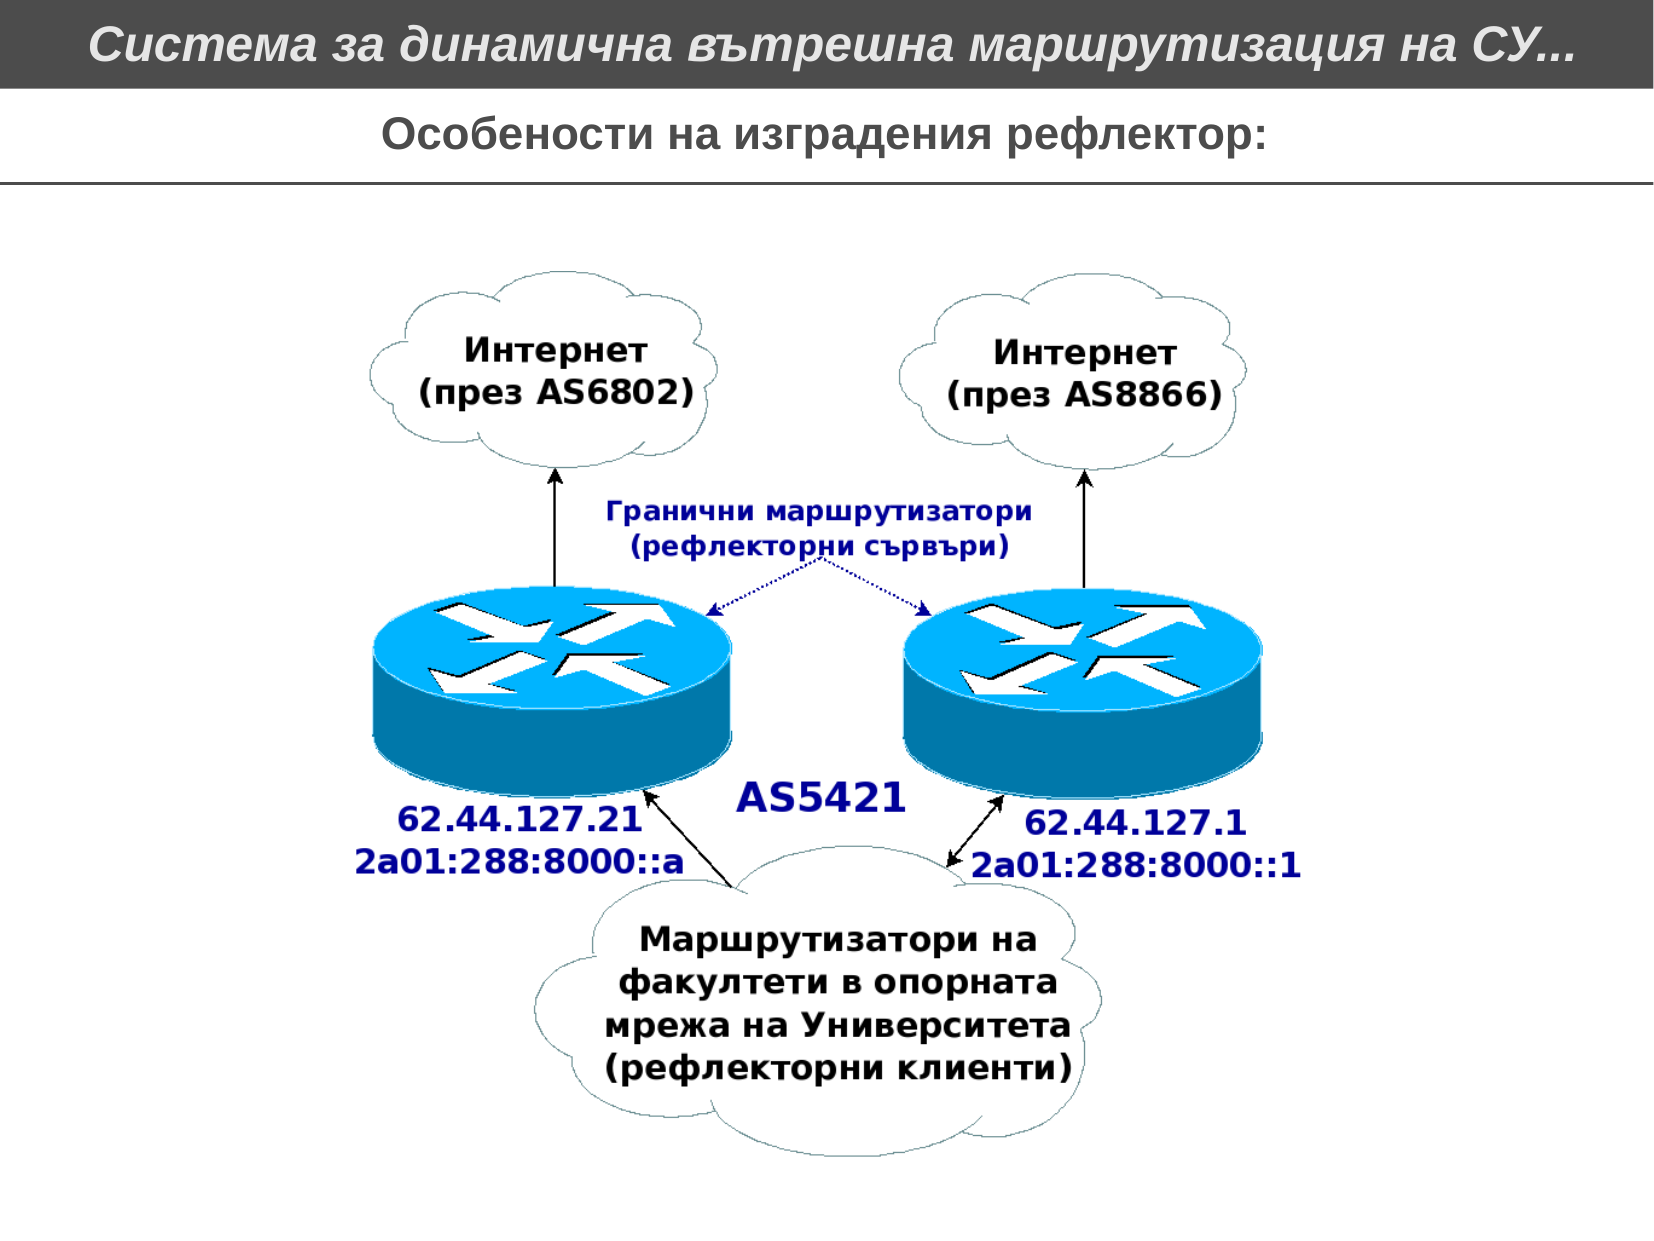

Система за динамична вътрешна маршрутизация на СУ...
Особености на изградения рефлектор: